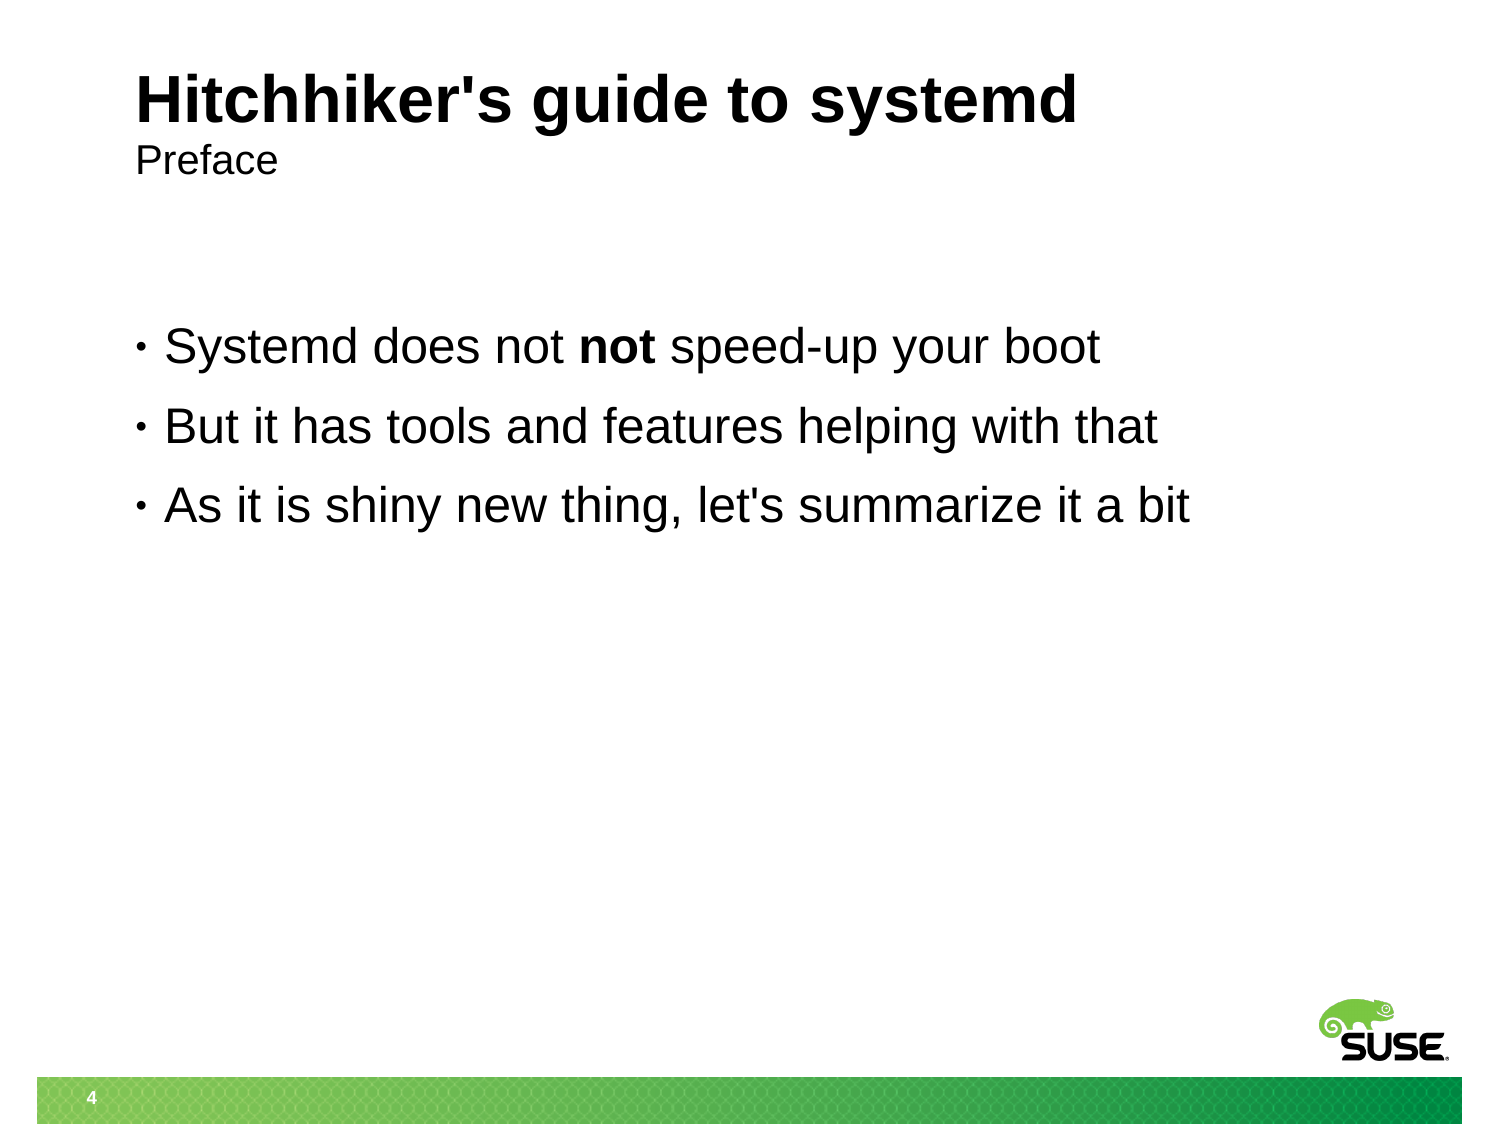

# Hitchhiker's guide to systemd Preface
Systemd does not not speed-up your boot
But it has tools and features helping with that
As it is shiny new thing, let's summarize it a bit